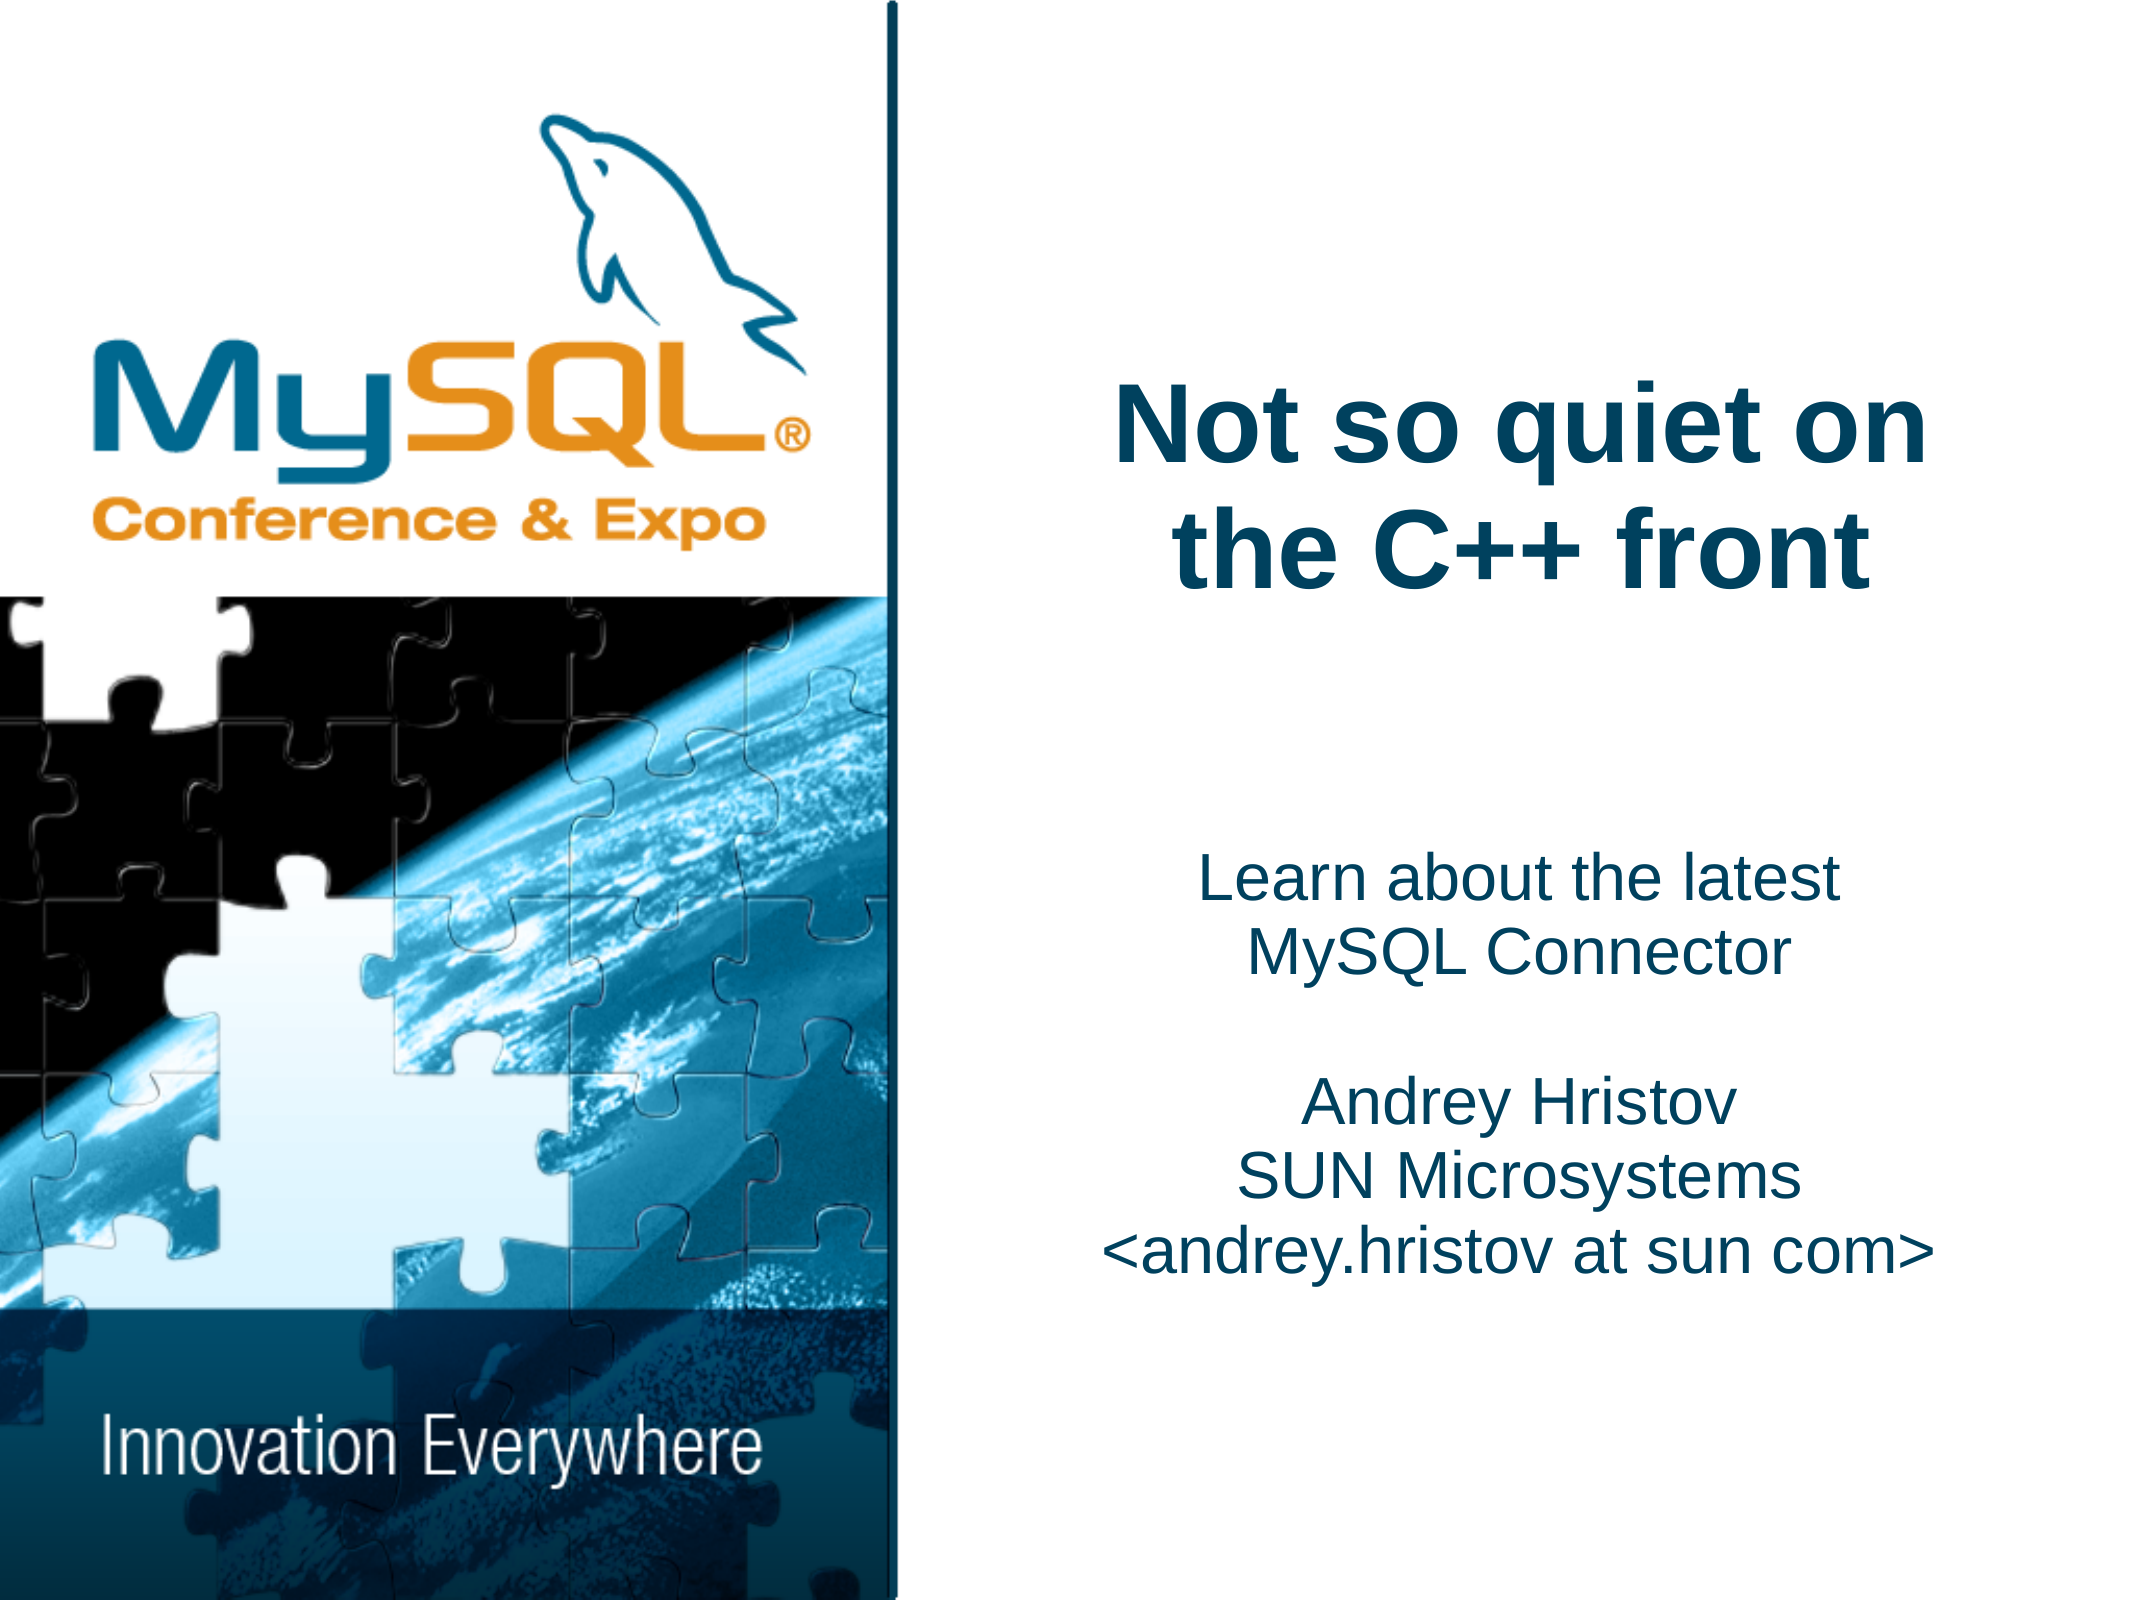

# Not so quiet on the C++ front
Learn about the latest
MySQL Connector
Andrey Hristov
SUN Microsystems
<andrey.hristov at sun com>